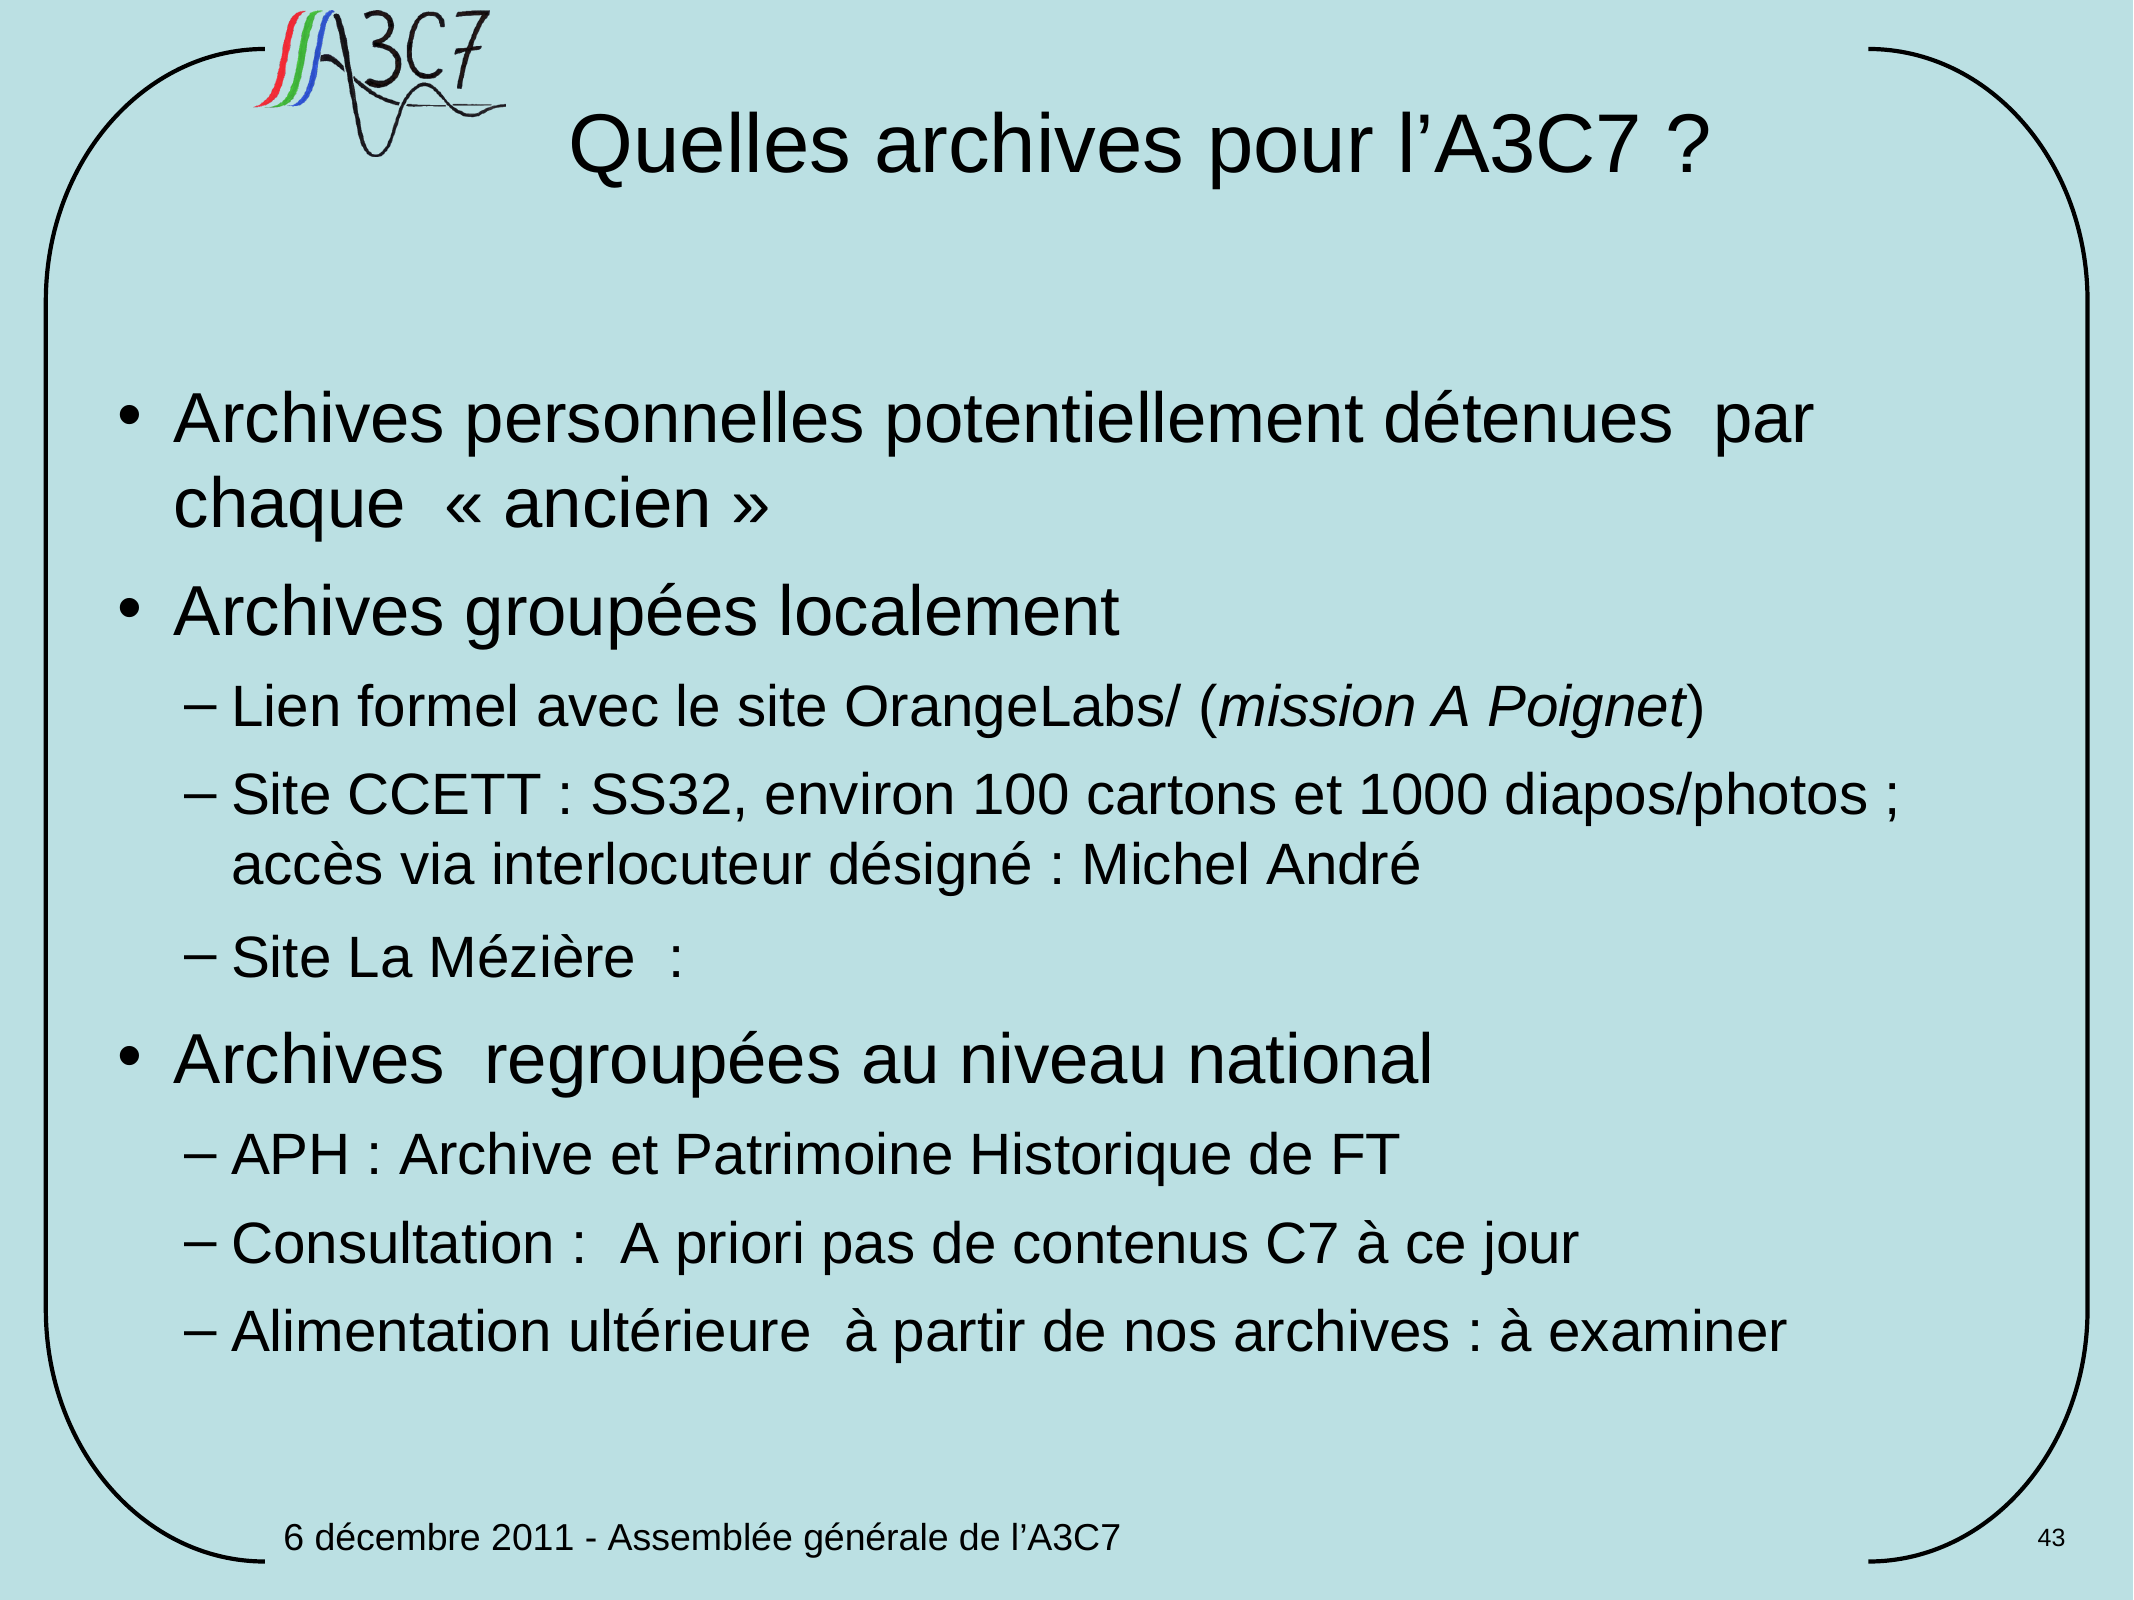

# Quelles archives pour l’A3C7 ?
Archives personnelles potentiellement détenues par chaque « ancien »
Archives groupées localement
Lien formel avec le site OrangeLabs/ (mission A Poignet)
Site CCETT : SS32, environ 100 cartons et 1000 diapos/photos ; accès via interlocuteur désigné : Michel André
Site La Mézière :
Archives regroupées au niveau national
APH : Archive et Patrimoine Historique de FT
Consultation : A priori pas de contenus C7 à ce jour
Alimentation ultérieure à partir de nos archives : à examiner
6 décembre 2011 - Assemblée générale de l’A3C7
43